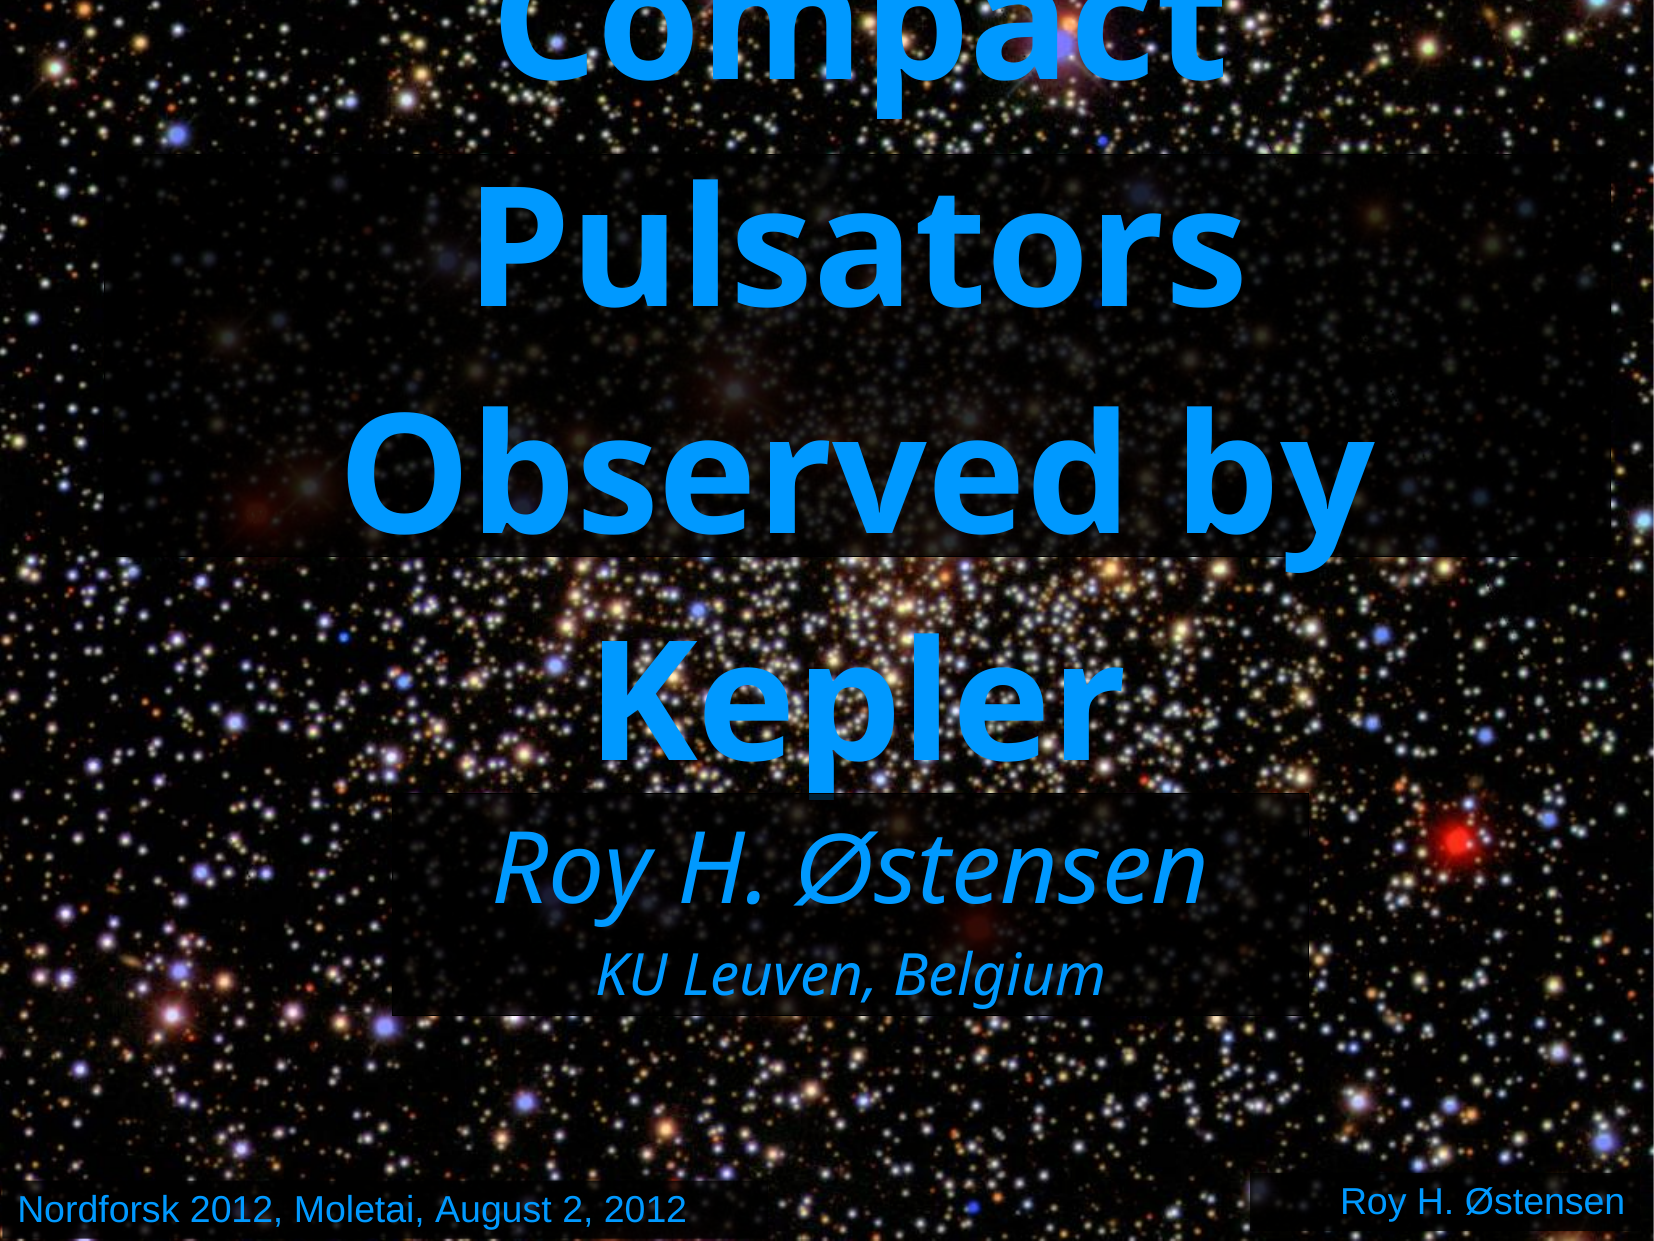

Compact Pulsators Observed by Kepler
Roy H. Østensen
KU Leuven, Belgium